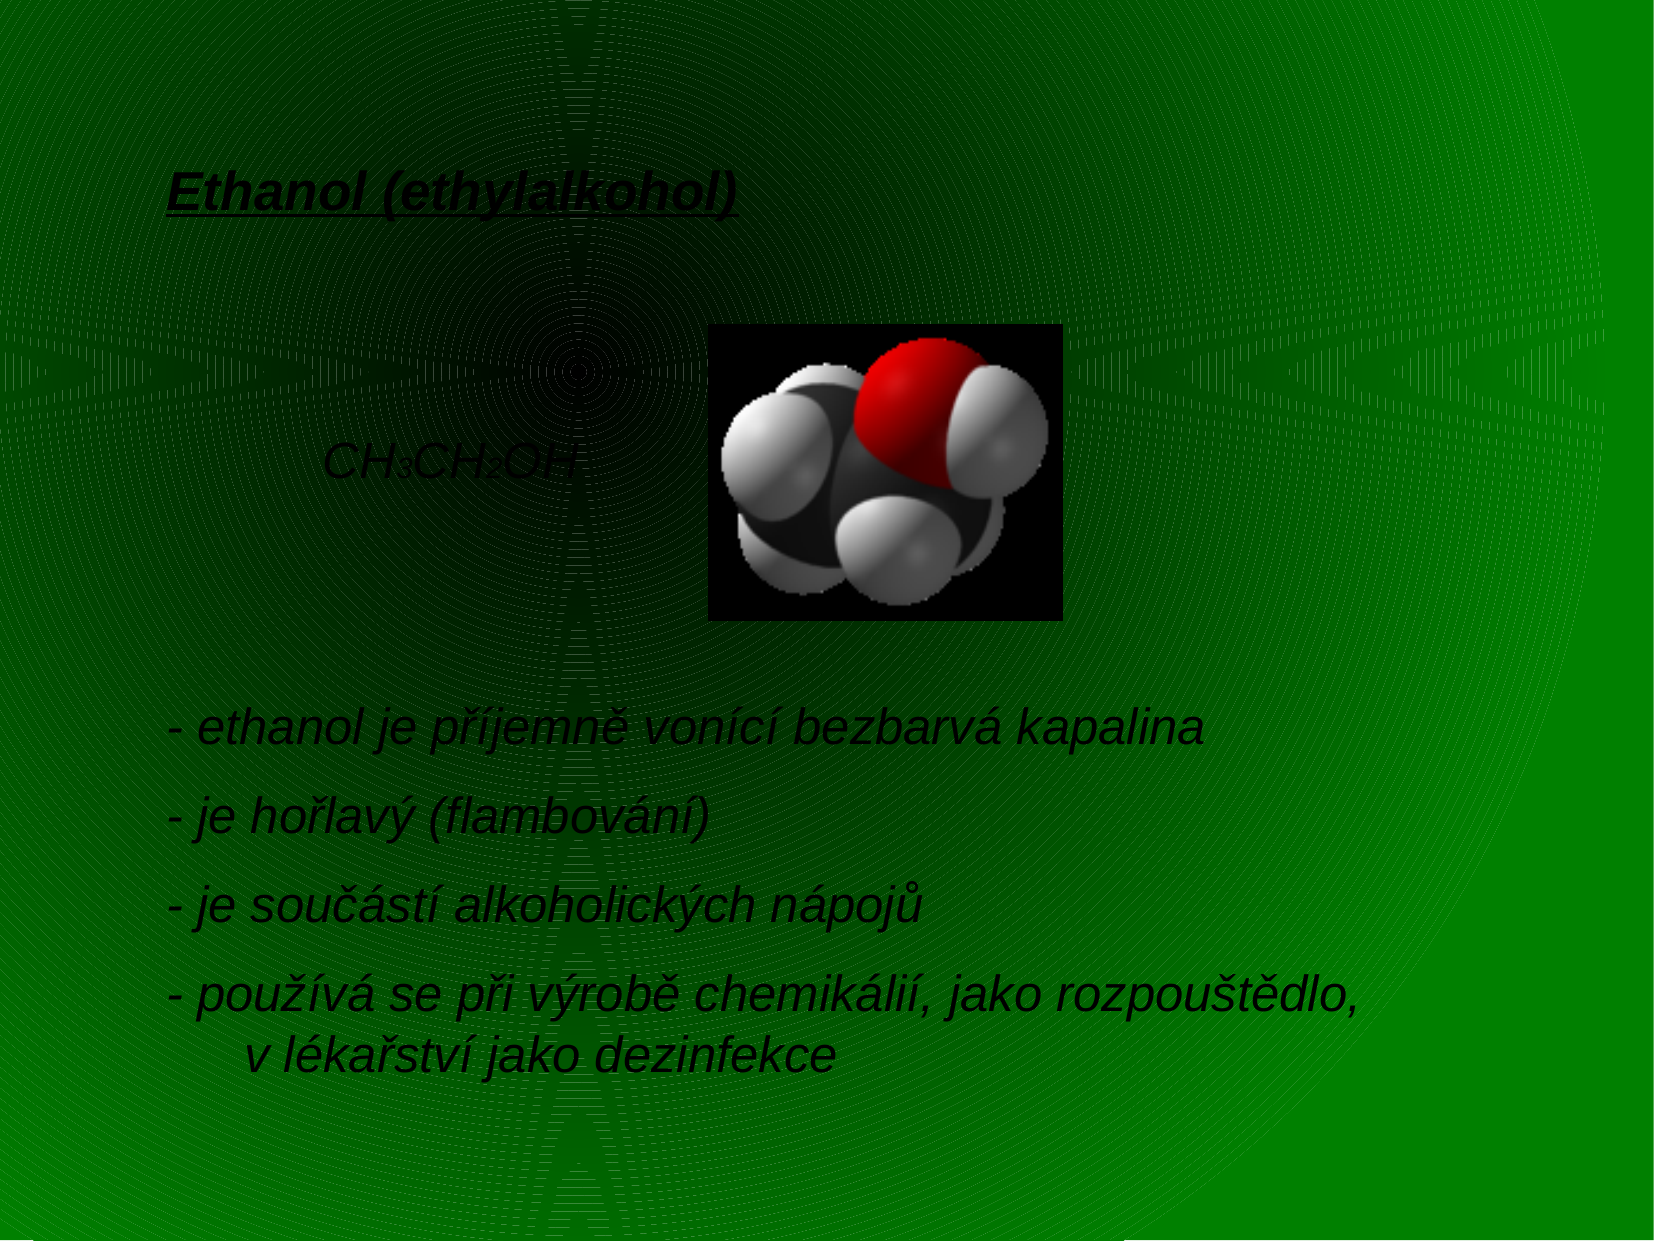

# Ethanol (ethylalkohol)
 CH3CH2OH
- ethanol je příjemně vonící bezbarvá kapalina
- je hořlavý (flambování)
- je součástí alkoholických nápojů
- používá se při výrobě chemikálií, jako rozpouštědlo, v lékařství jako dezinfekce